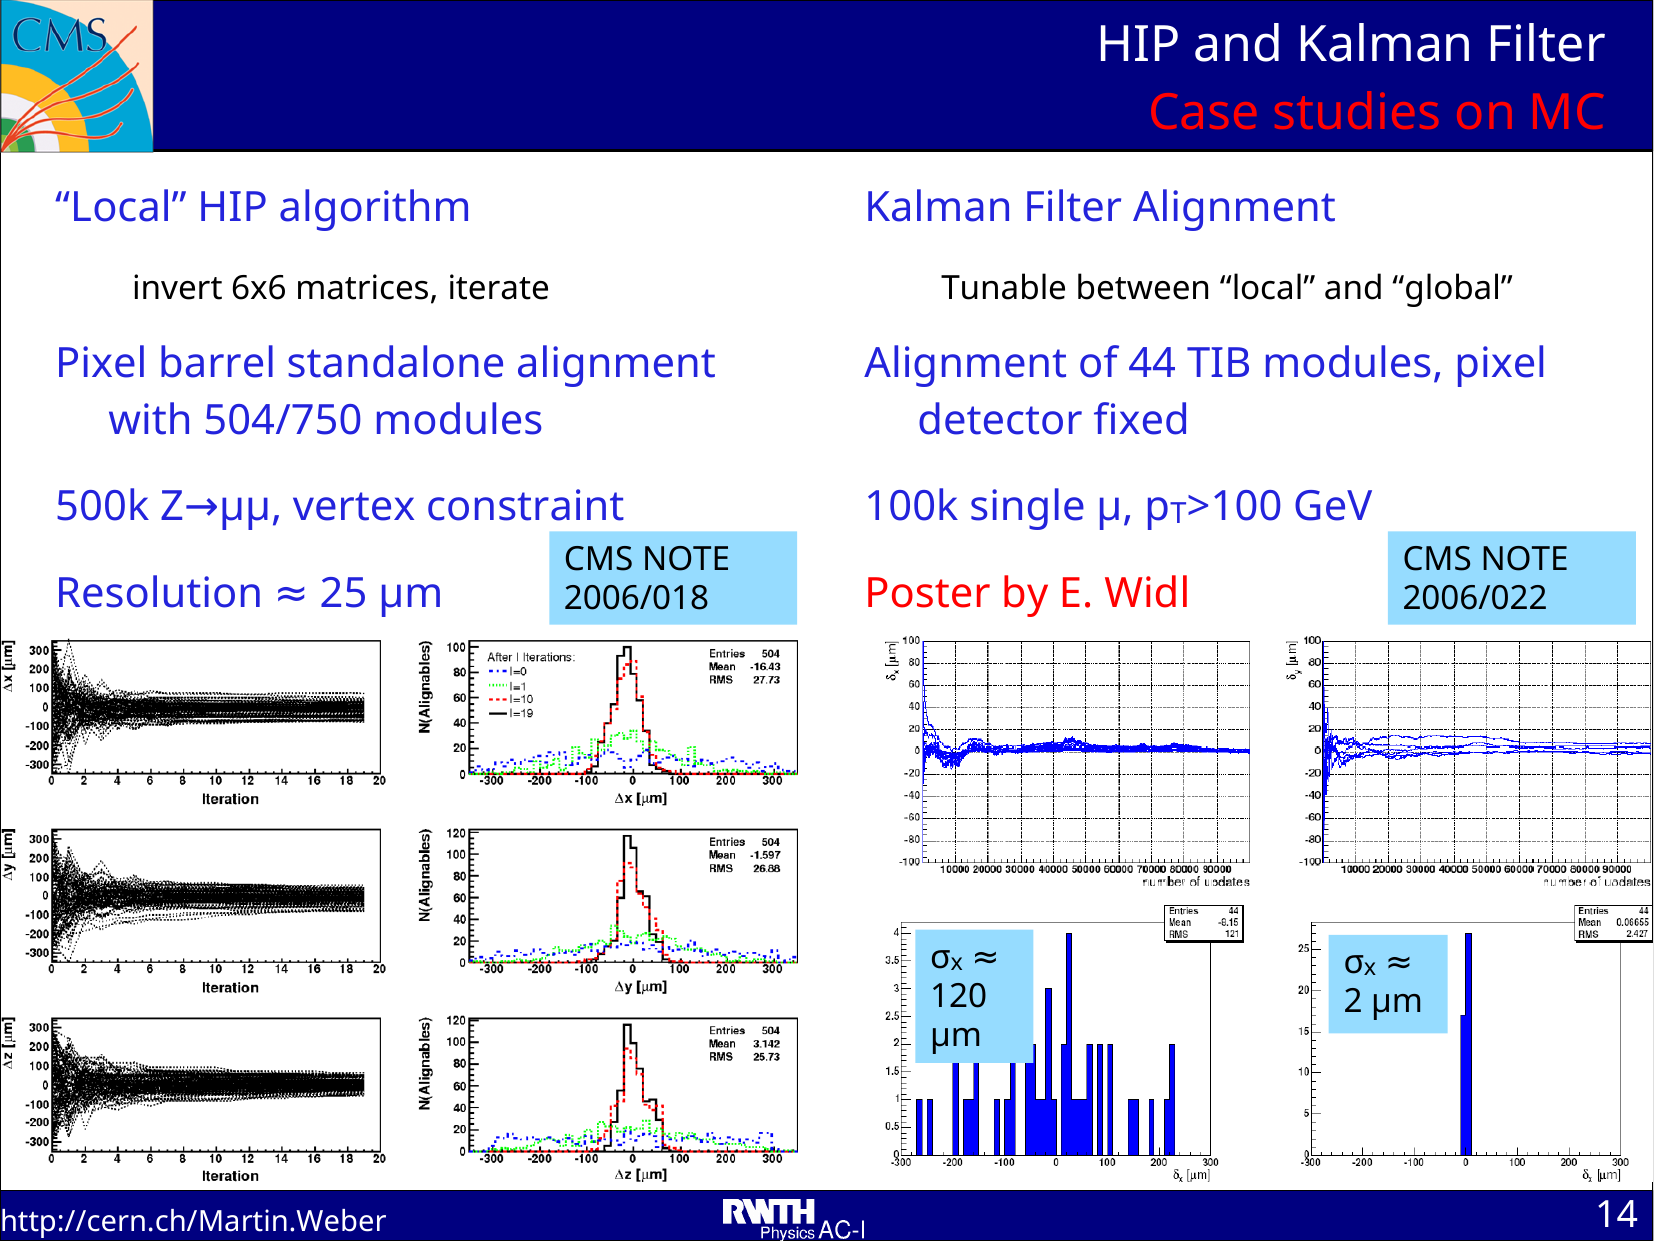

# HIP and Kalman Filter Case studies on MC
“Local” HIP algorithm
invert 6x6 matrices, iterate
Pixel barrel standalone alignment with 504/750 modules
500k Z→µµ, vertex constraint
Resolution ≈ 25 µm
Kalman Filter Alignment
Tunable between “local” and “global”
Alignment of 44 TIB modules, pixel detector fixed
100k single µ, pT>100 GeV
Poster by E. Widl
CMS NOTE 2006/018
CMS NOTE 2006/022
σx ≈ 120 µm
σx ≈ 2 µm